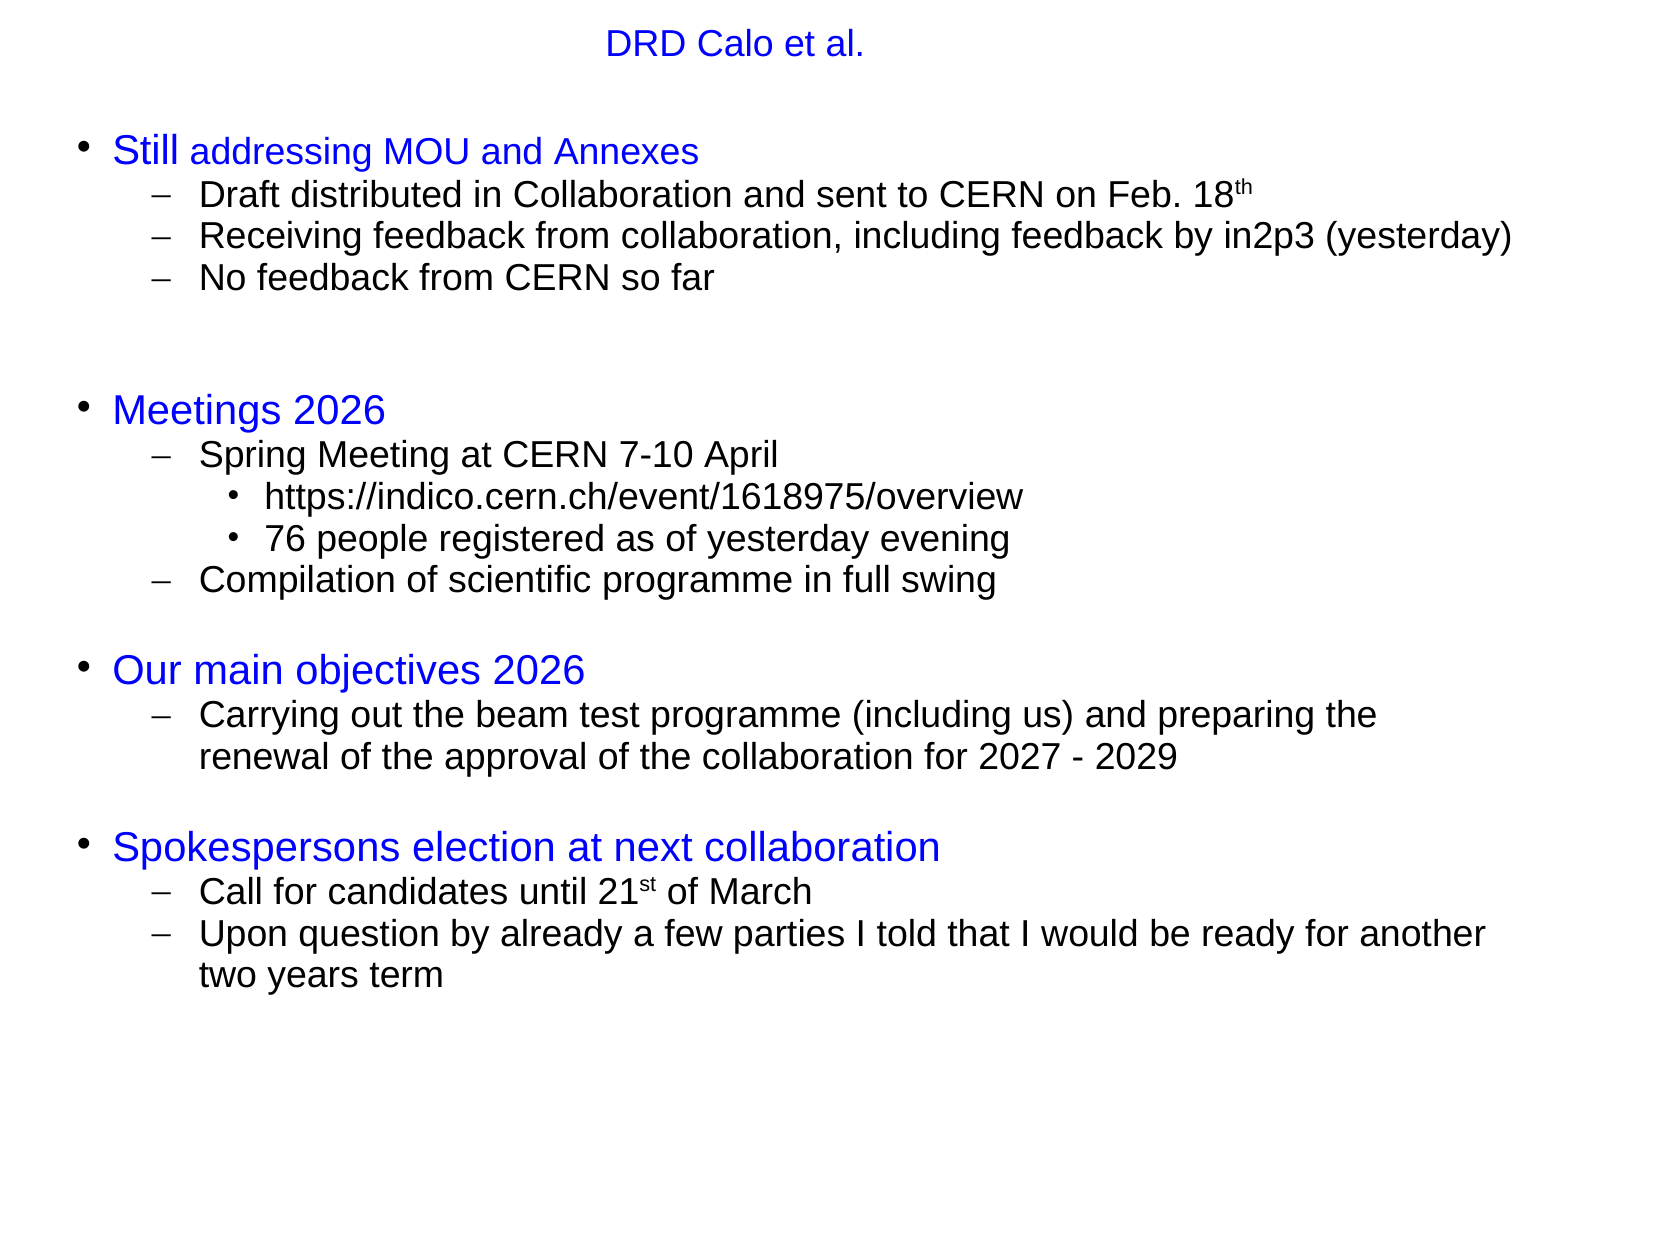

DRD Calo et al.
Still addressing MOU and Annexes
Draft distributed in Collaboration and sent to CERN on Feb. 18th
Receiving feedback from collaboration, including feedback by in2p3 (yesterday)
No feedback from CERN so far
Meetings 2026
Spring Meeting at CERN 7-10 April
https://indico.cern.ch/event/1618975/overview
76 people registered as of yesterday evening
Compilation of scientific programme in full swing
Our main objectives 2026
Carrying out the beam test programme (including us) and preparing the
renewal of the approval of the collaboration for 2027 - 2029
Spokespersons election at next collaboration
Call for candidates until 21st of March
Upon question by already a few parties I told that I would be ready for another
two years term